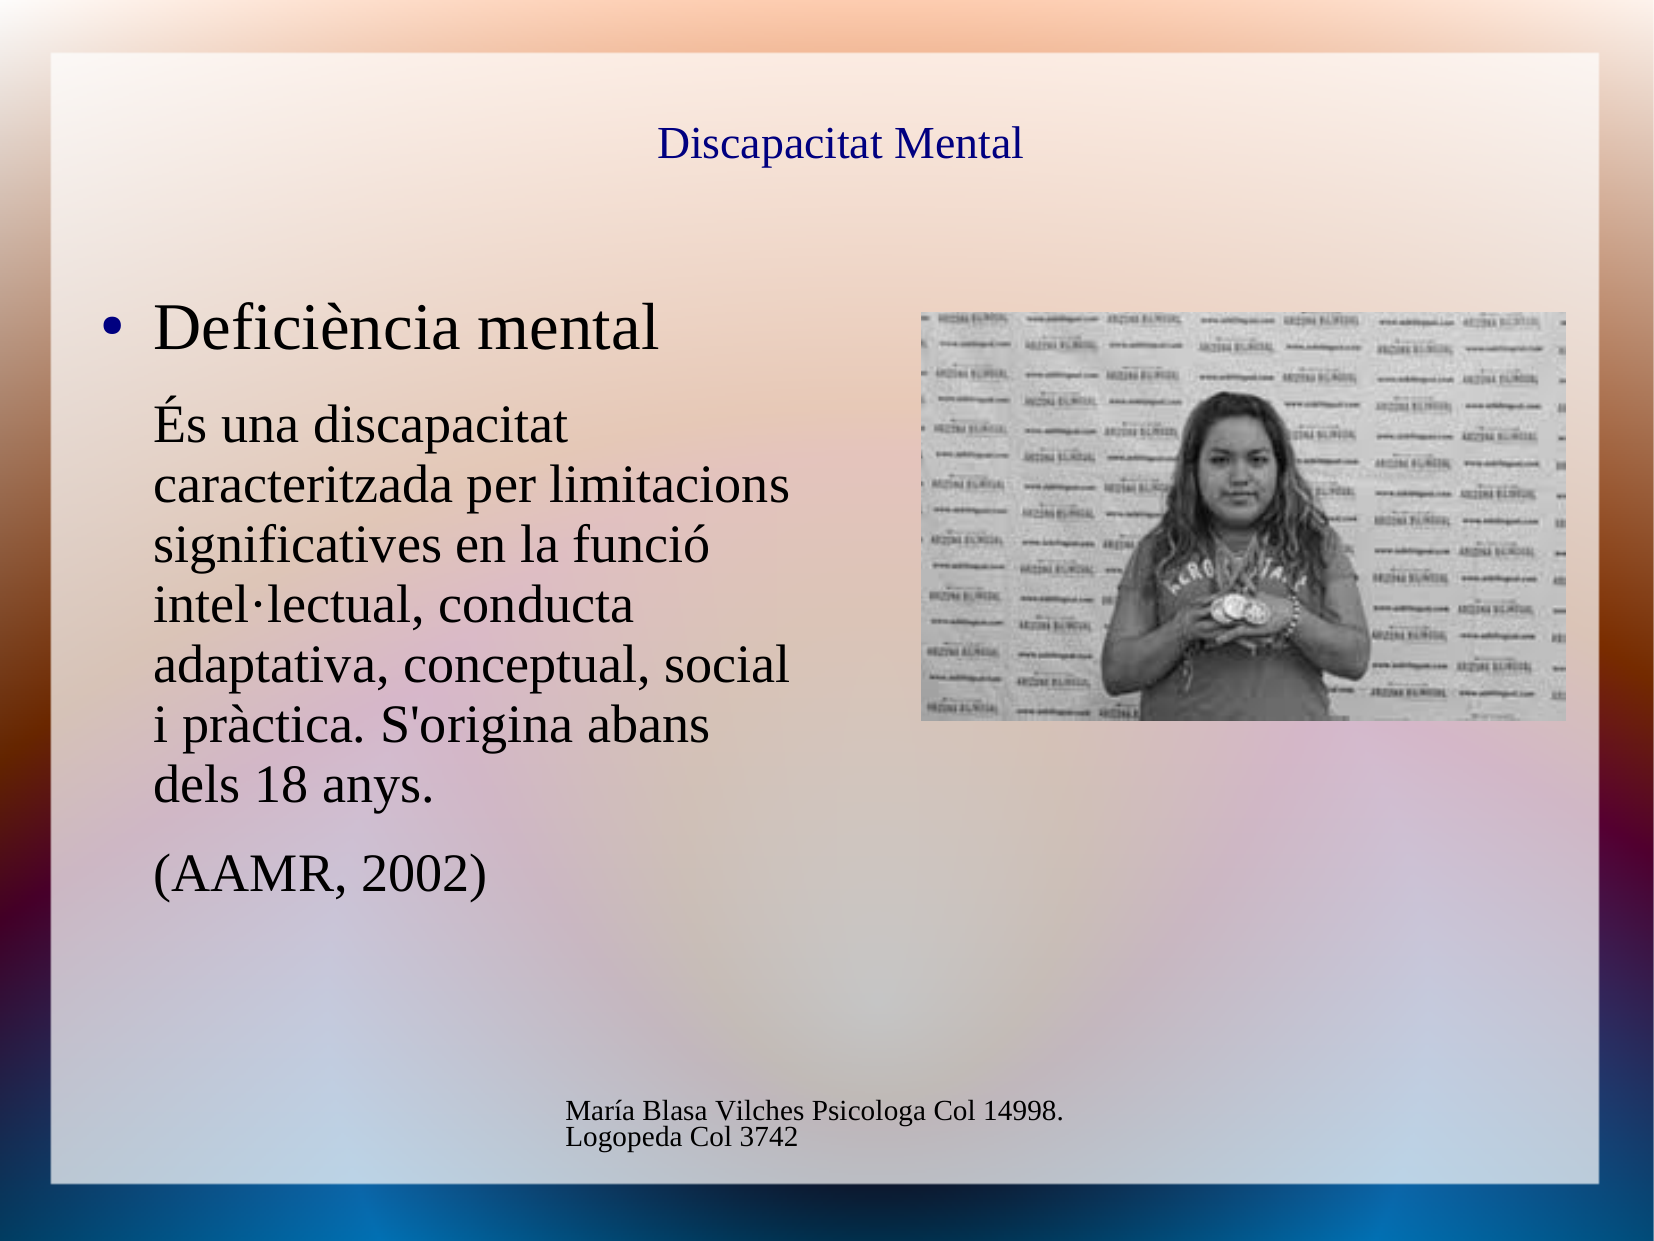

Discapacitat Mental
# Deficiència mental
És una discapacitat caracteritzada per limitacions significatives en la funció intel·lectual, conducta adaptativa, conceptual, social i pràctica. S'origina abans dels 18 anys.
(AAMR, 2002)
María Blasa Vilches Psicologa Col 14998. Logopeda Col 3742